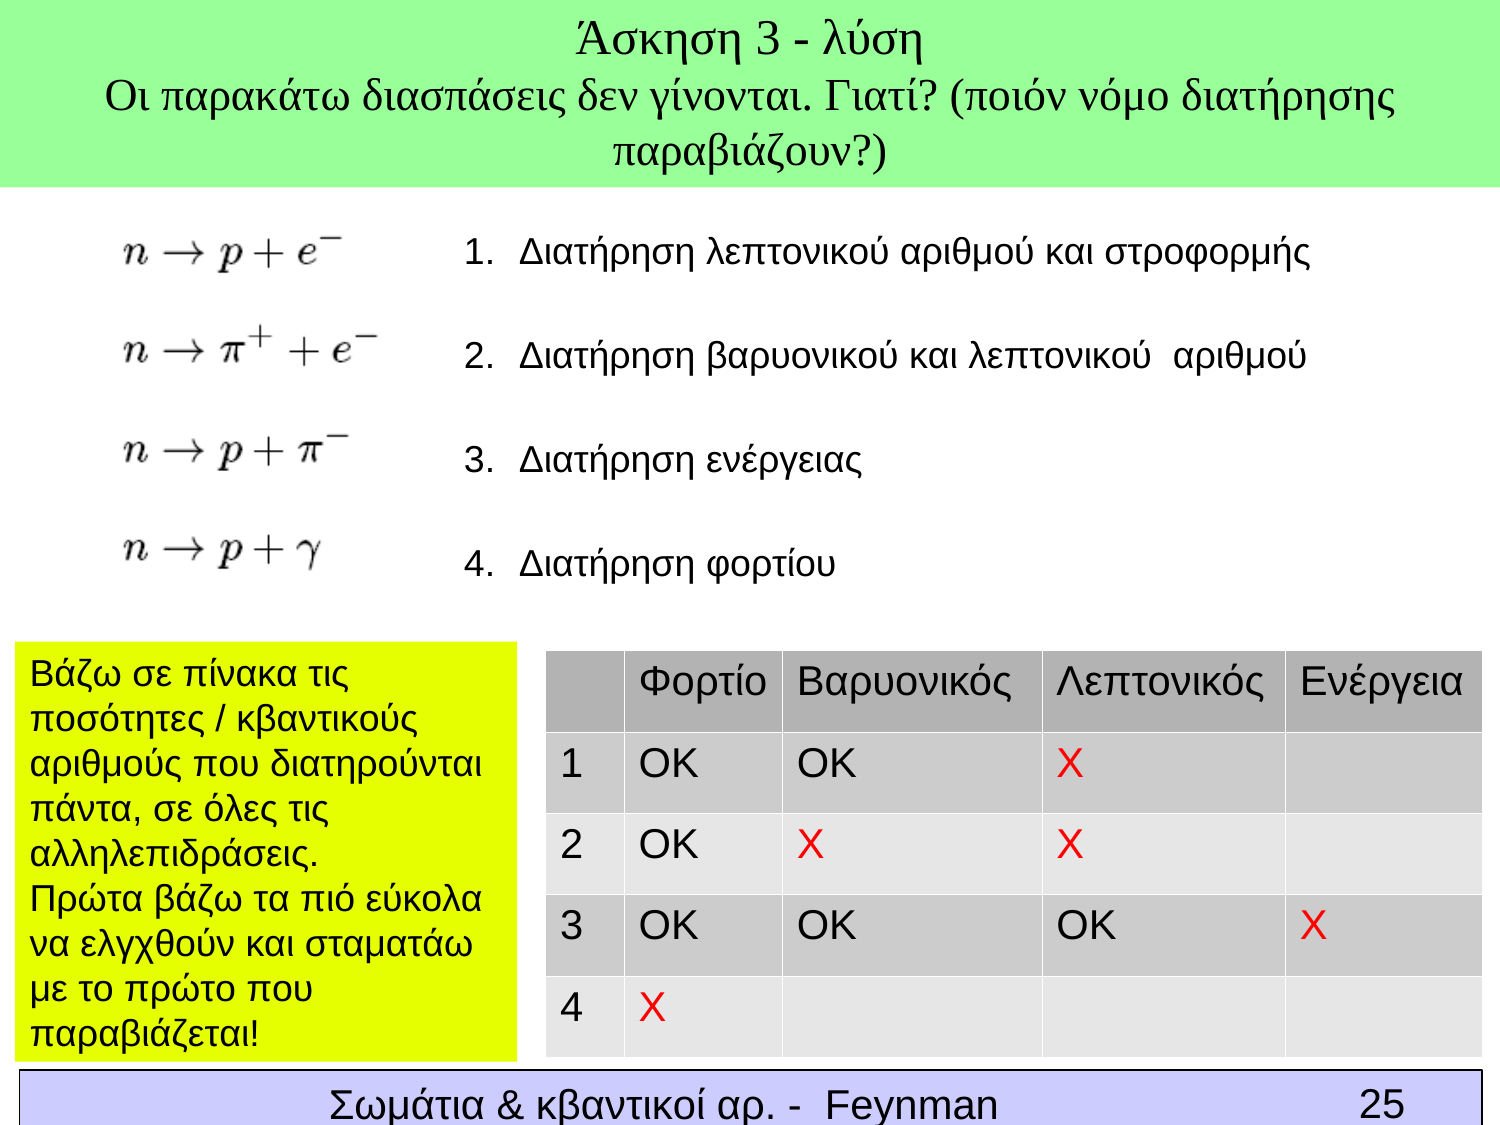

Άσκηση 3 - λύση
Οι παρακάτω διασπάσεις δεν γίνονται. Γιατί? (ποιόν νόμο διατήρησης παραβιάζουν?)
Διατήρηση λεπτονικού αριθμού και στροφορμής
Διατήρηση βαρυονικού και λεπτονικού αριθμού
Διατήρηση ενέργειας
Διατήρηση φορτίου
Βάζω σε πίνακα τις ποσότητες / κβαντικούς αριθμούς που διατηρούνται πάντα, σε όλες τις αλληλεπιδράσεις.
Πρώτα βάζω τα πιό εύκολα να ελγχθούν και σταματάω με το πρώτο που παραβιάζεται!
| | Φορτίο | Βαρυονικός | Λεπτονικός | Ενέργεια |
| --- | --- | --- | --- | --- |
| 1 | ΟΚ | ΟΚ | Χ | |
| 2 | ΟΚ | Χ | Χ | |
| 3 | ΟΚ | ΟΚ | ΟΚ | Χ |
| 4 | Χ | | | |
25
Σωμάτια & κβαντικοί αρ. - Feynman